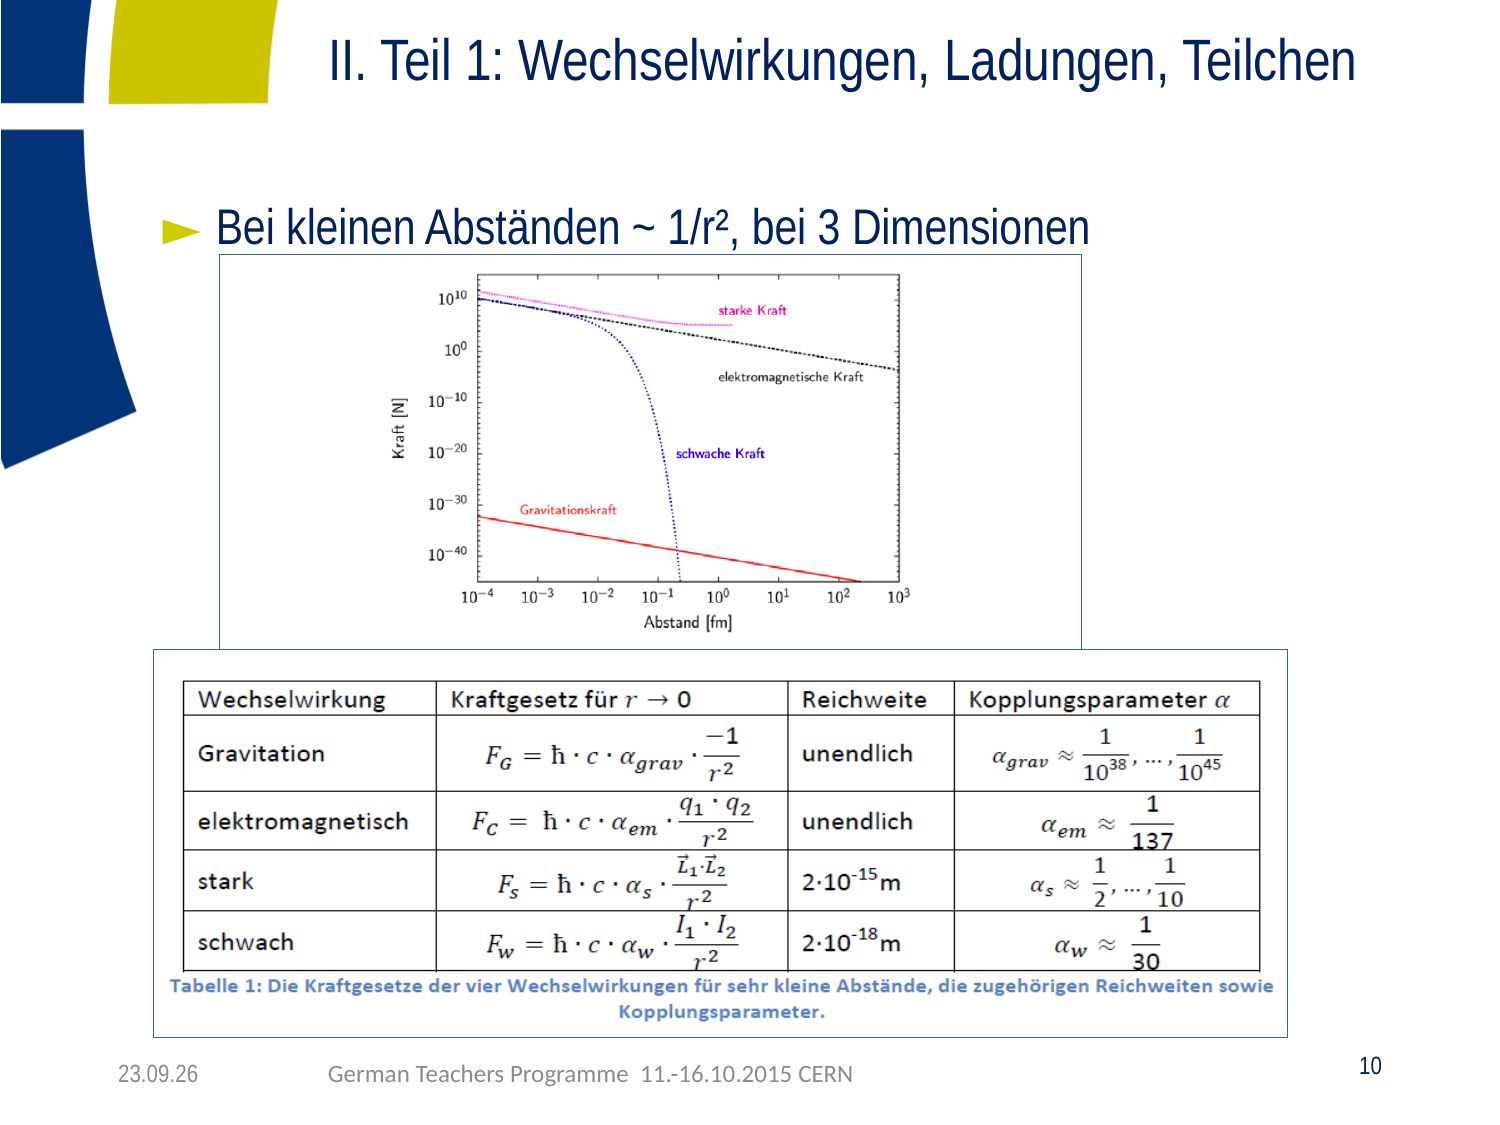

II. Teil 1: Wechselwirkungen, Ladungen, Teilchen
# Bei kleinen Abständen ~ 1/r², bei 3 Dimensionen
German Teachers Programme 11.-16.10.2015 CERN